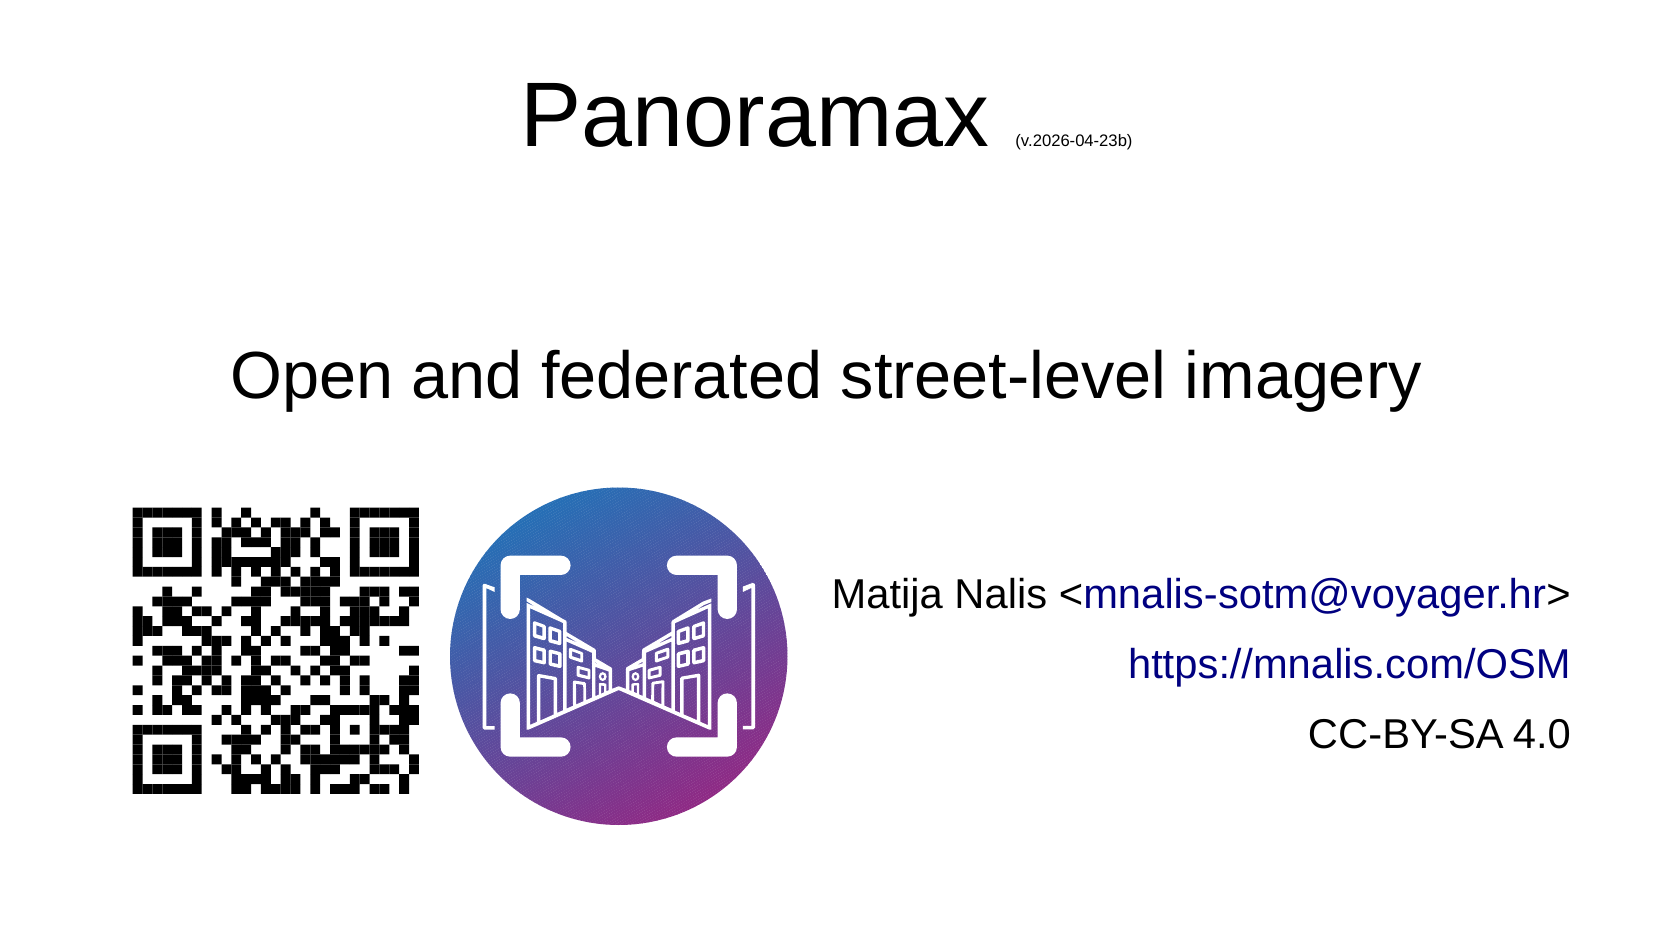

# Panoramax (v.2026-04-23b)
Open and federated street-level imagery
Matija Nalis <mnalis-sotm@voyager.hr>
https://mnalis.com/OSM
CC-BY-SA 4.0